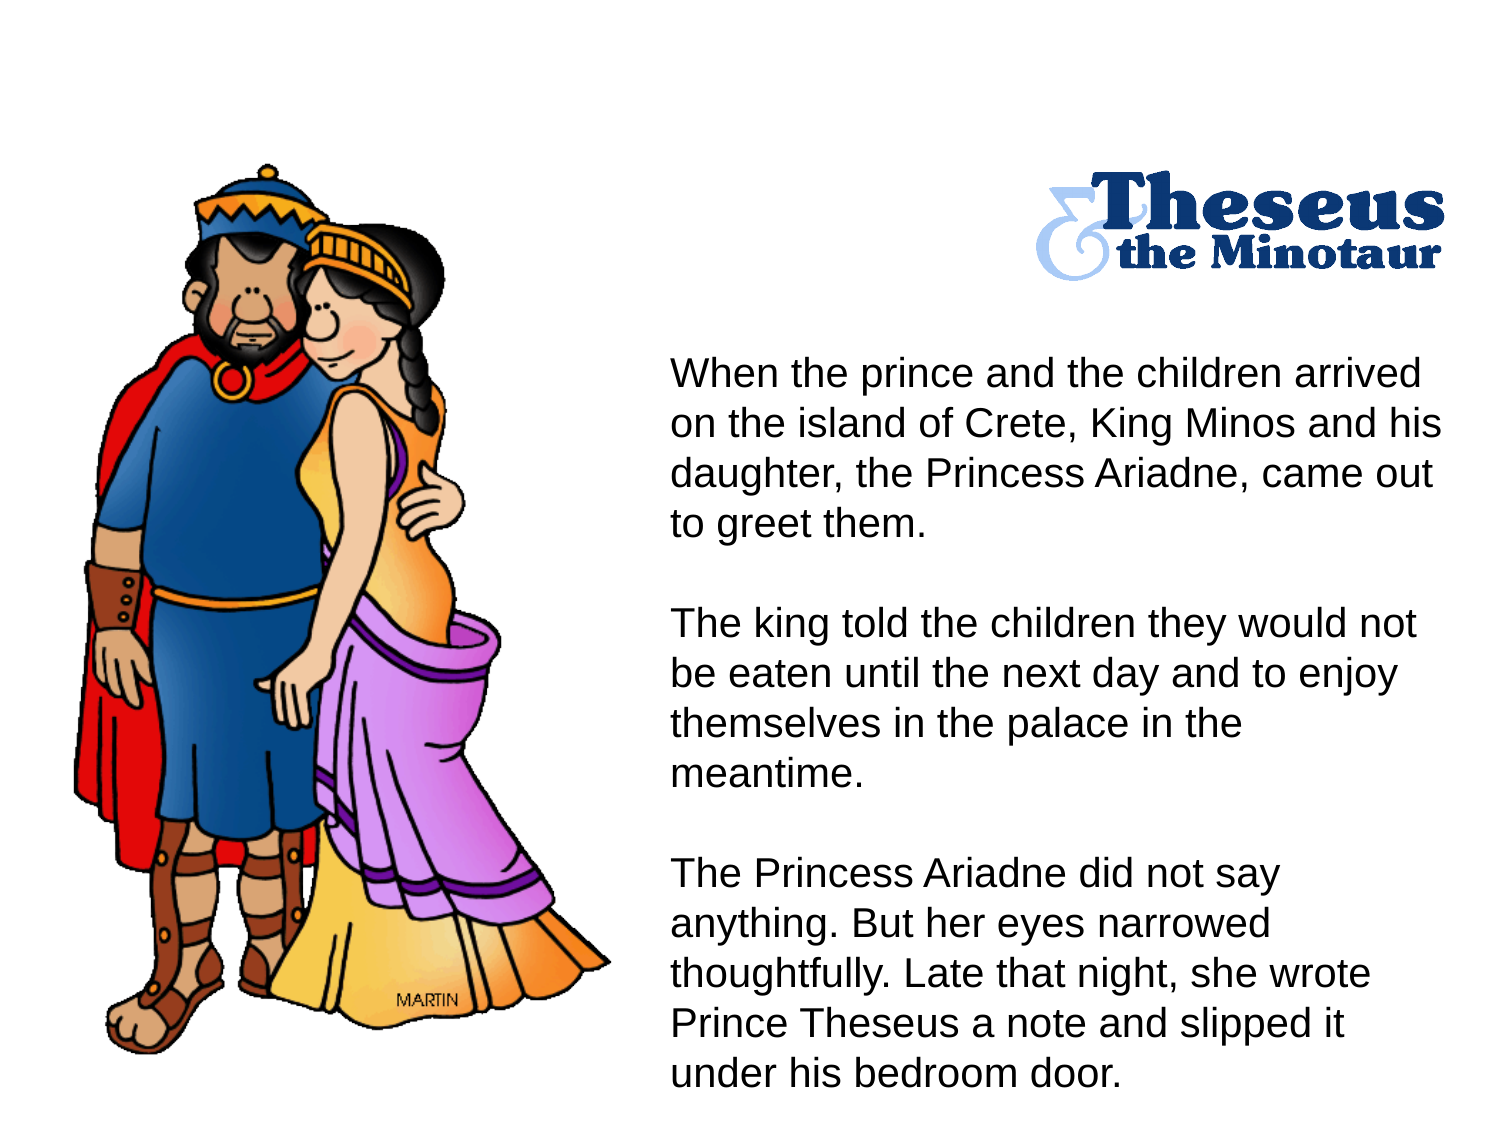

When the prince and the children arrived on the island of Crete, King Minos and his daughter, the Princess Ariadne, came out to greet them.
The king told the children they would not be eaten until the next day and to enjoy themselves in the palace in the meantime.
The Princess Ariadne did not say anything. But her eyes narrowed thoughtfully. Late that night, she wrote Prince Theseus a note and slipped it under his bedroom door.